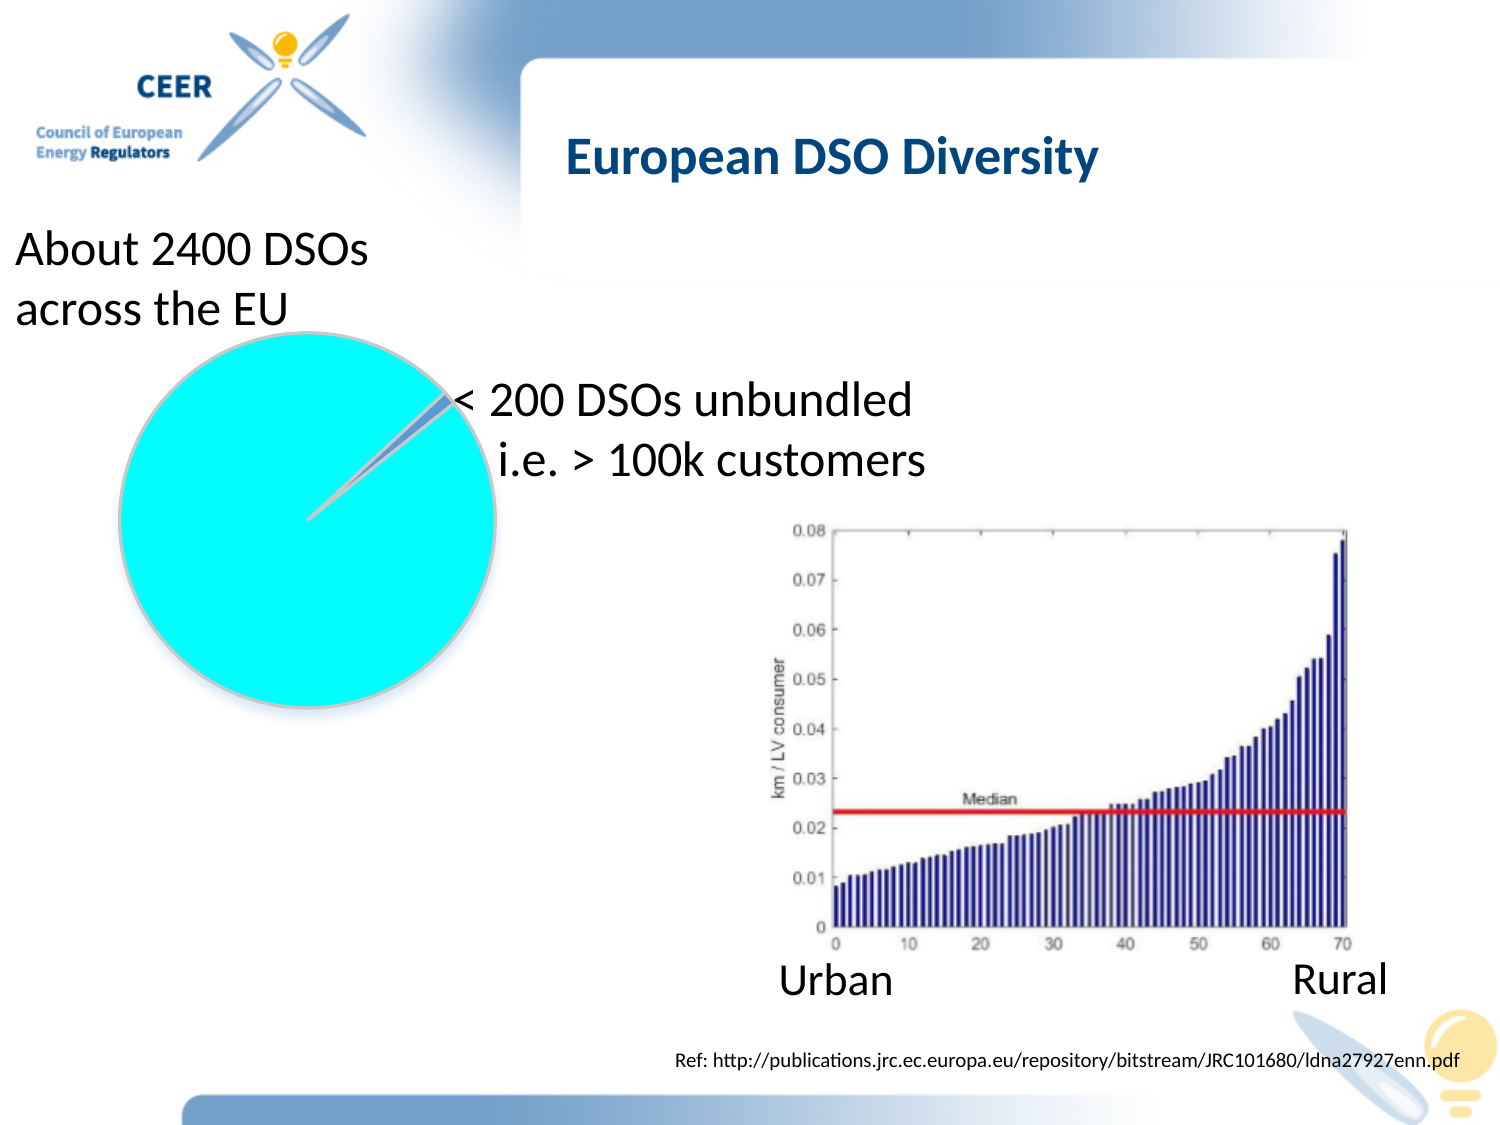

# European DSO Diversity
About 2400 DSOs across the EU
< 200 DSOs unbundled
 i.e. > 100k customers
Rural
Urban
Ref: http://publications.jrc.ec.europa.eu/repository/bitstream/JRC101680/ldna27927enn.pdf